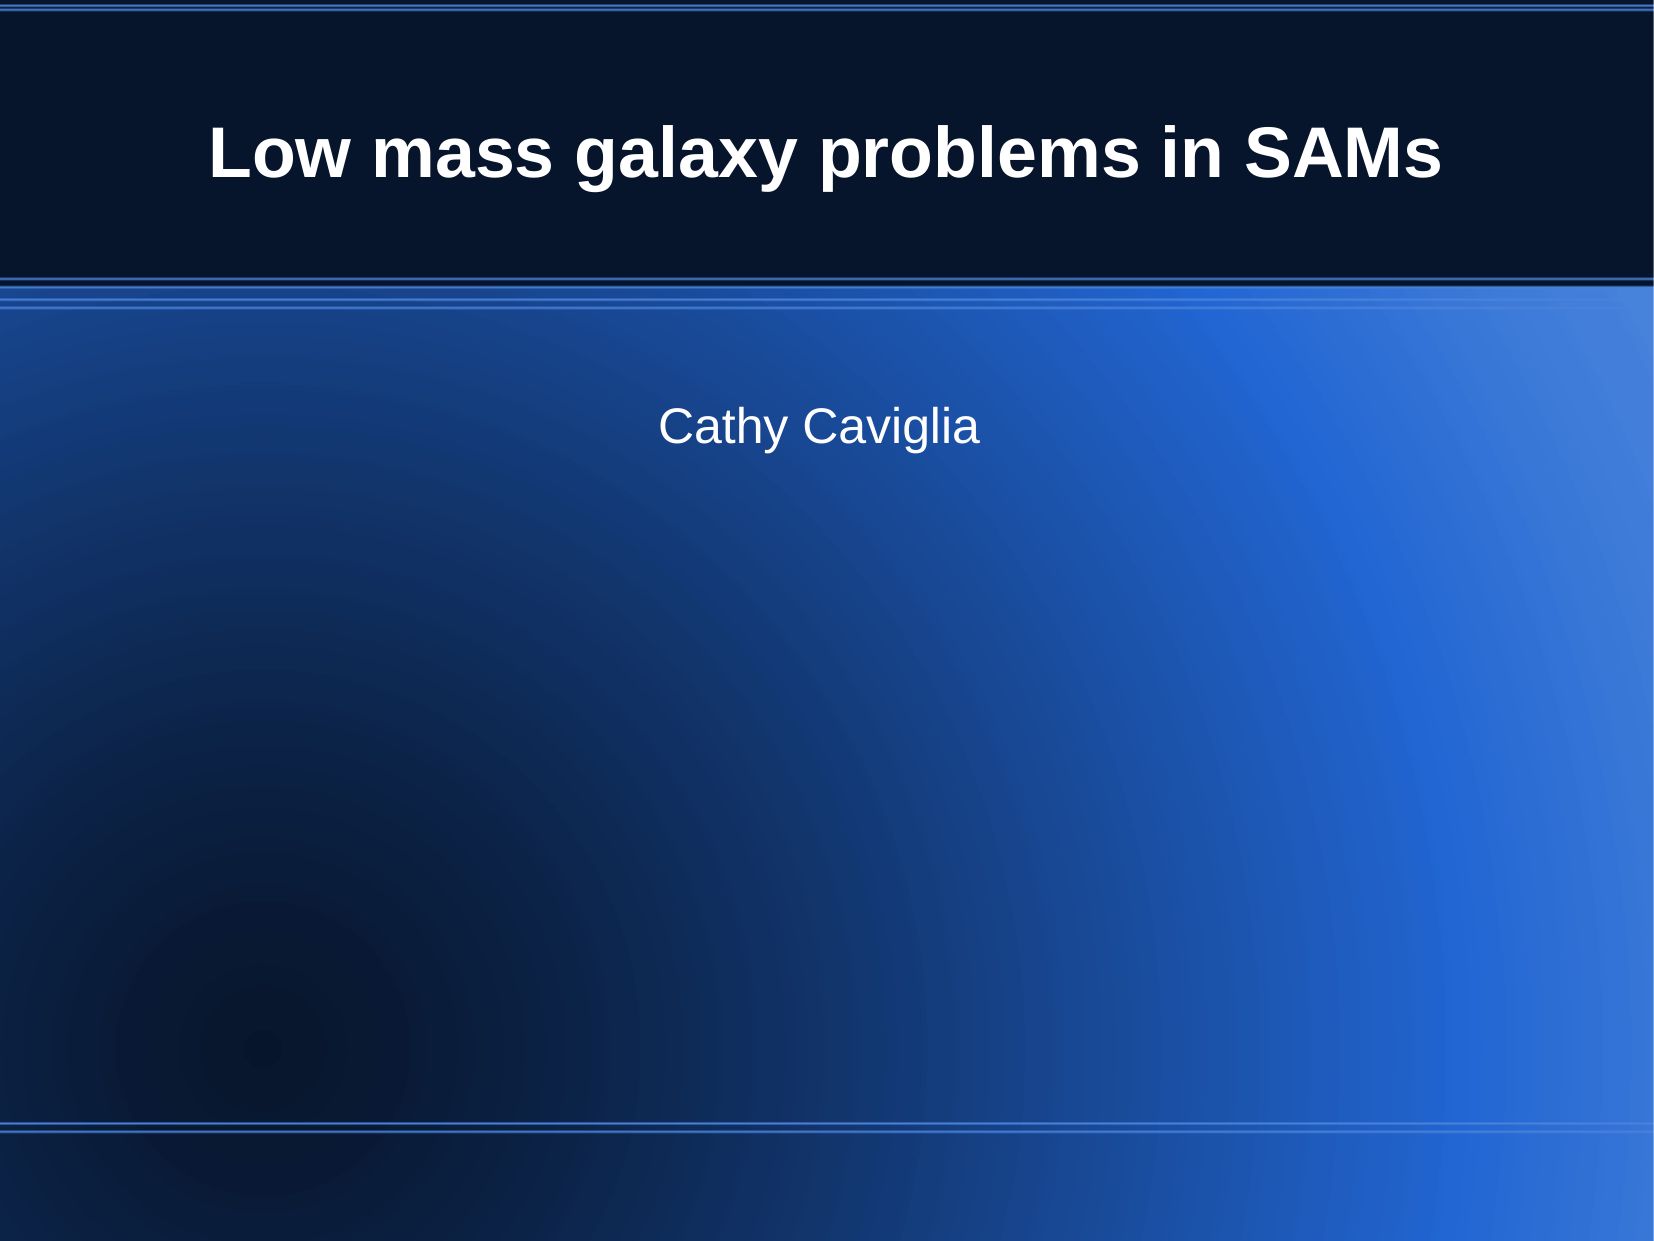

# Low mass galaxy problems in SAMs
Cathy Caviglia